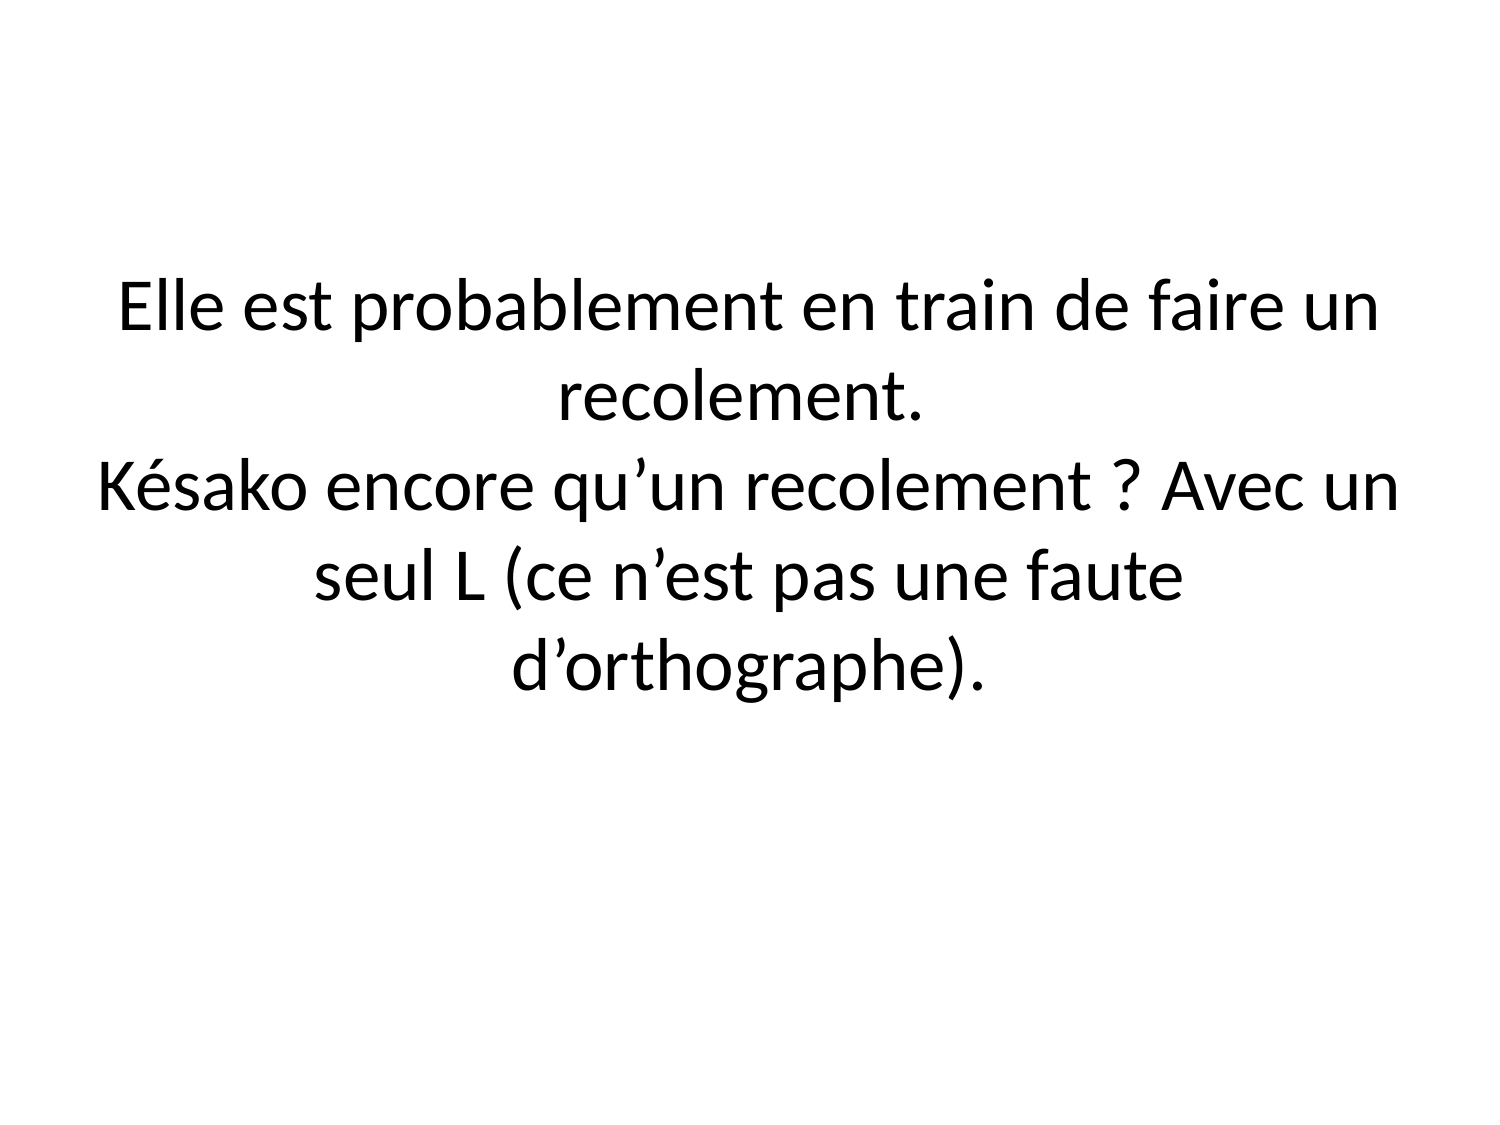

# Elle est probablement en train de faire un recolement.
Késako encore qu’un recolement ? Avec un seul L (ce n’est pas une faute d’orthographe).